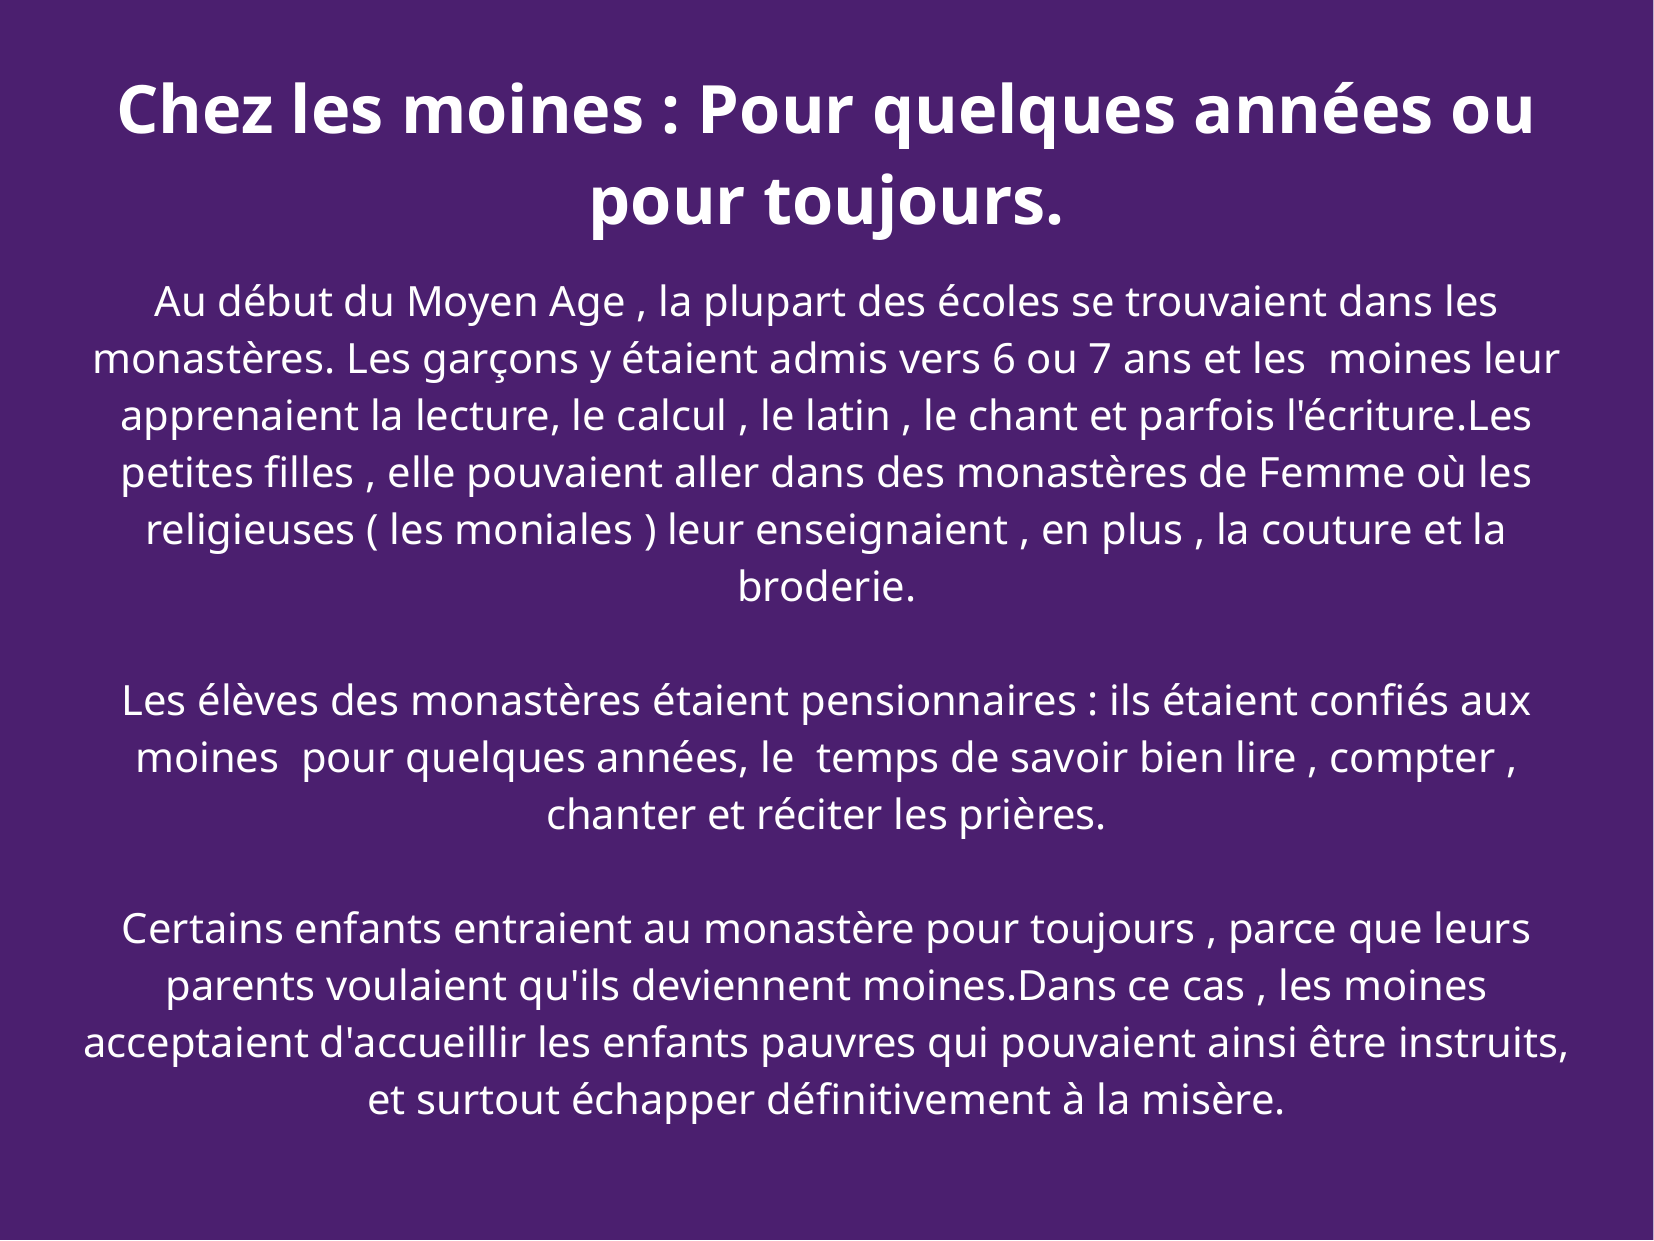

# Chez les moines : Pour quelques années ou pour toujours.
Au début du Moyen Age , la plupart des écoles se trouvaient dans les monastères. Les garçons y étaient admis vers 6 ou 7 ans et les moines leur apprenaient la lecture, le calcul , le latin , le chant et parfois l'écriture.Les petites filles , elle pouvaient aller dans des monastères de Femme où les religieuses ( les moniales ) leur enseignaient , en plus , la couture et la broderie.
Les élèves des monastères étaient pensionnaires : ils étaient confiés aux moines pour quelques années, le temps de savoir bien lire , compter , chanter et réciter les prières.
Certains enfants entraient au monastère pour toujours , parce que leurs parents voulaient qu'ils deviennent moines.Dans ce cas , les moines acceptaient d'accueillir les enfants pauvres qui pouvaient ainsi être instruits, et surtout échapper définitivement à la misère.